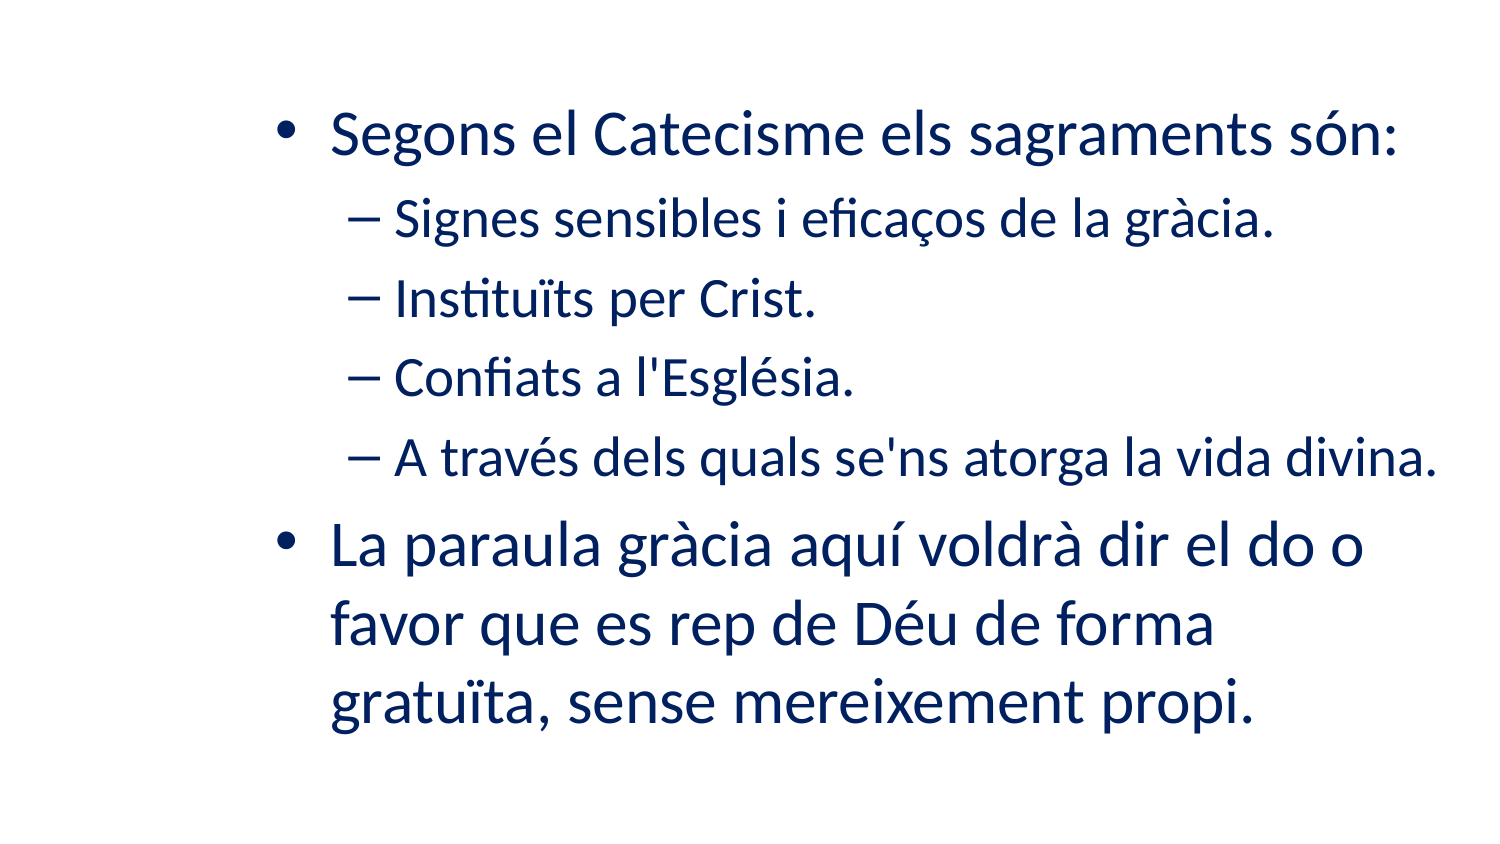

# Segons el Catecisme els sagraments són:
Signes sensibles i eficaços de la gràcia.
Instituïts per Crist.
Confiats a l'Església.
A través dels quals se'ns atorga la vida divina.
La paraula gràcia aquí voldrà dir el do o favor que es rep de Déu de forma gratuïta, sense mereixement propi.